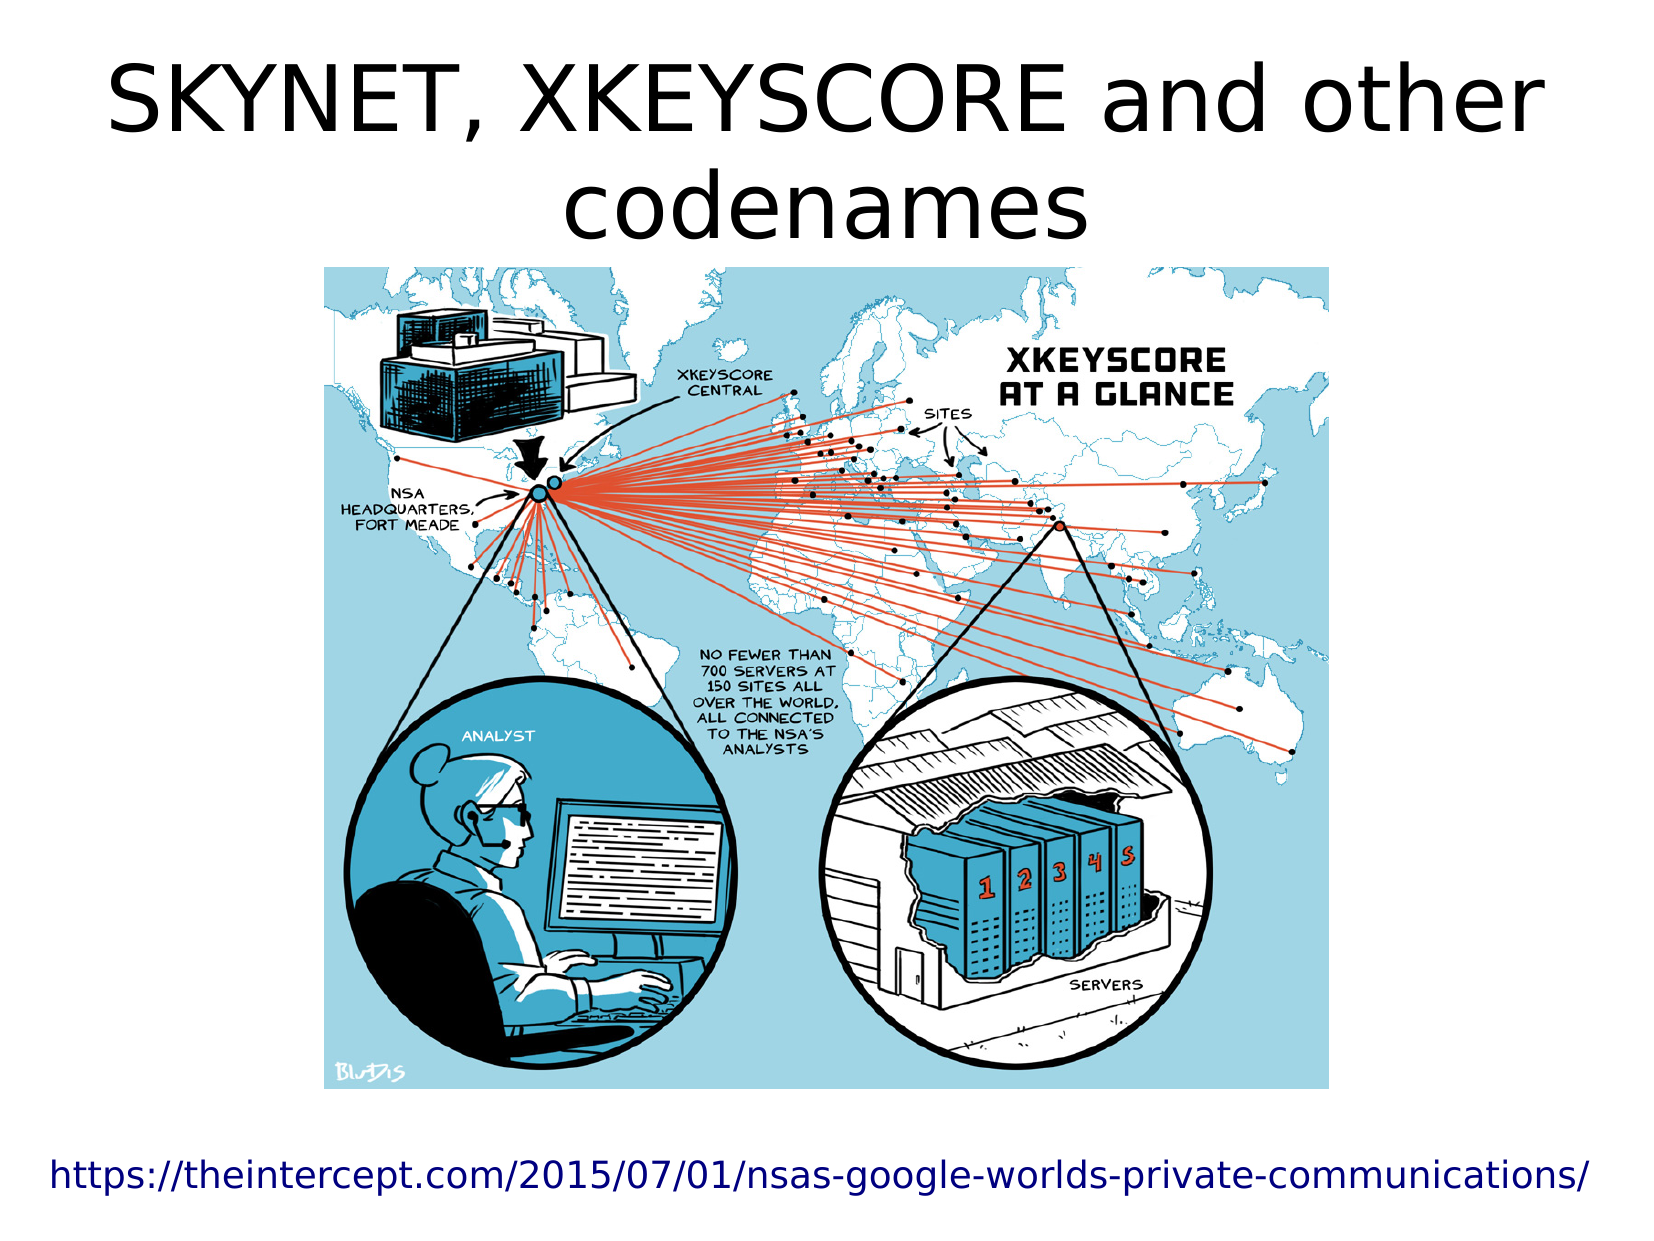

# SKYNET, XKEYSCORE and other codenames
https://theintercept.com/2015/07/01/nsas-google-worlds-private-communications/